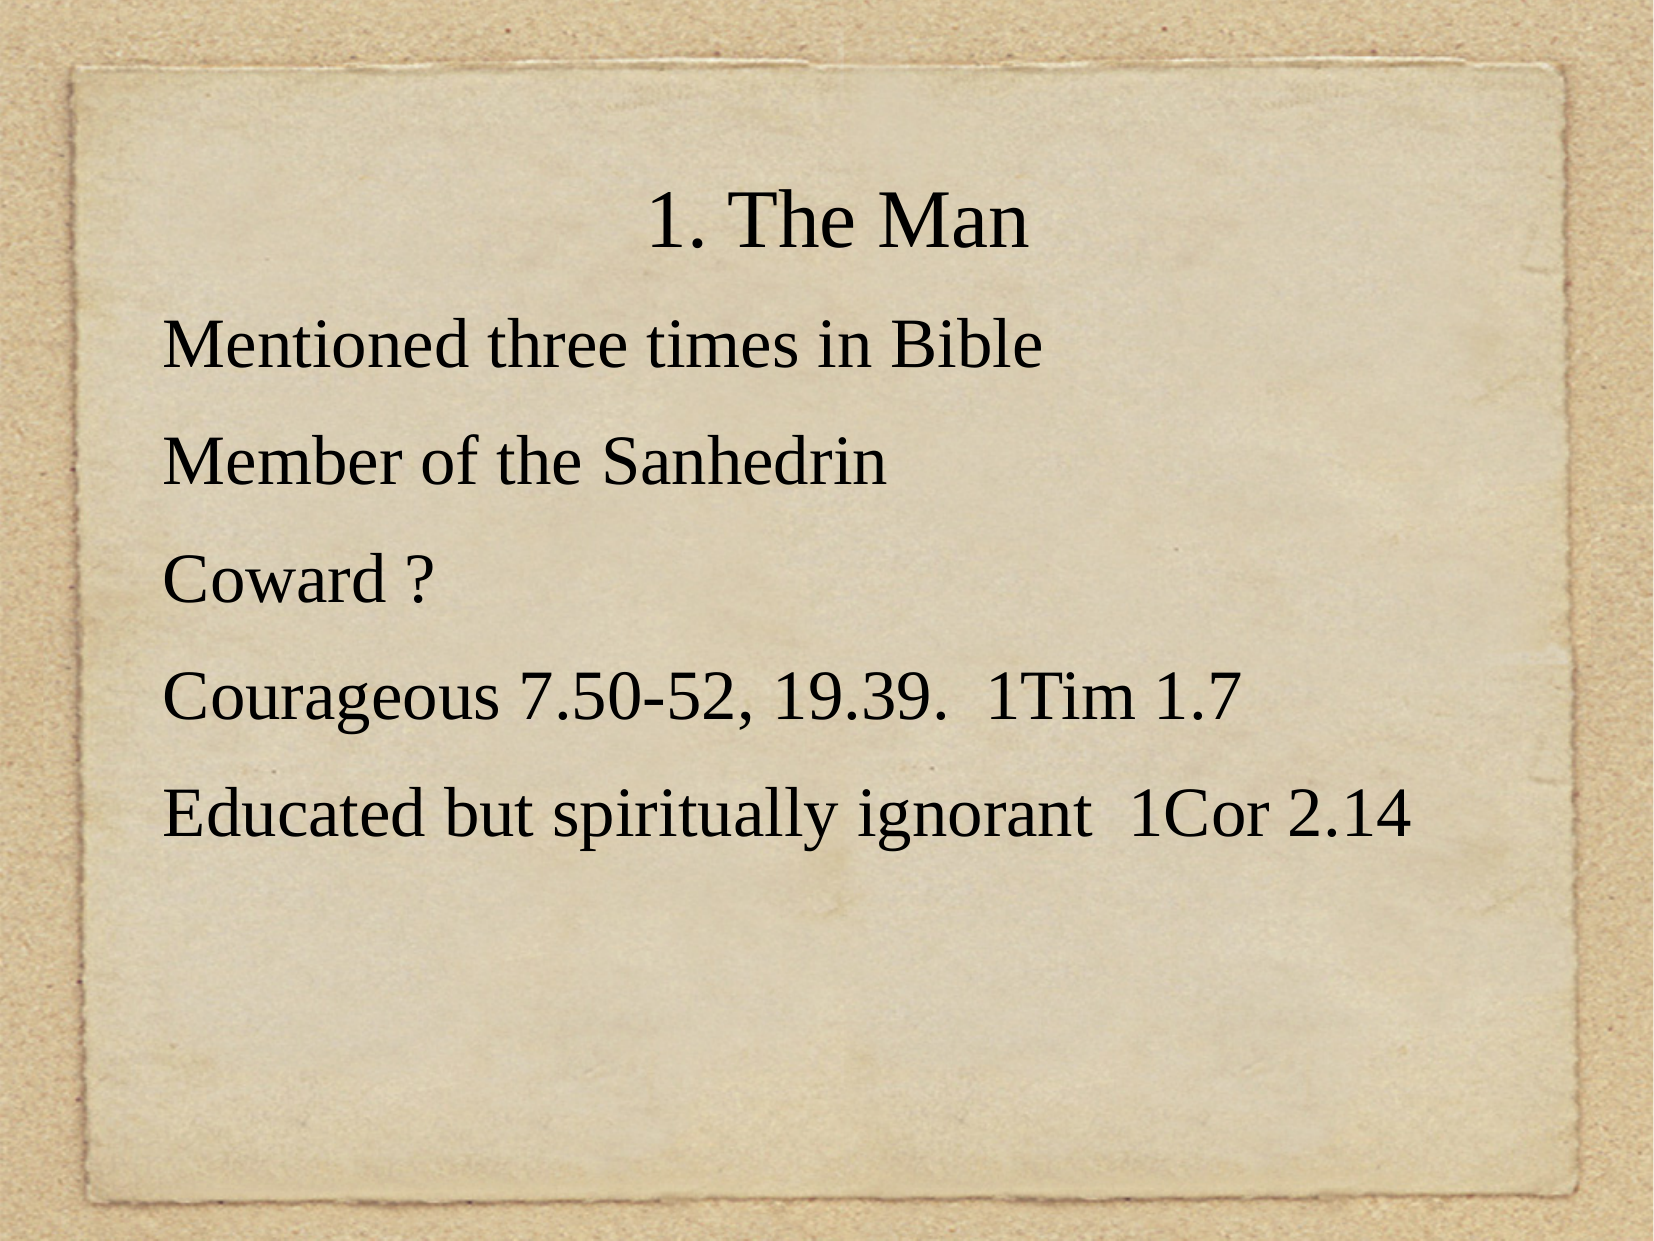

1. The Man
	Mentioned three times in Bible
	Member of the Sanhedrin
	Coward ?
	Courageous 7.50-52, 19.39. 1Tim 1.7
	Educated but spiritually ignorant 1Cor 2.14